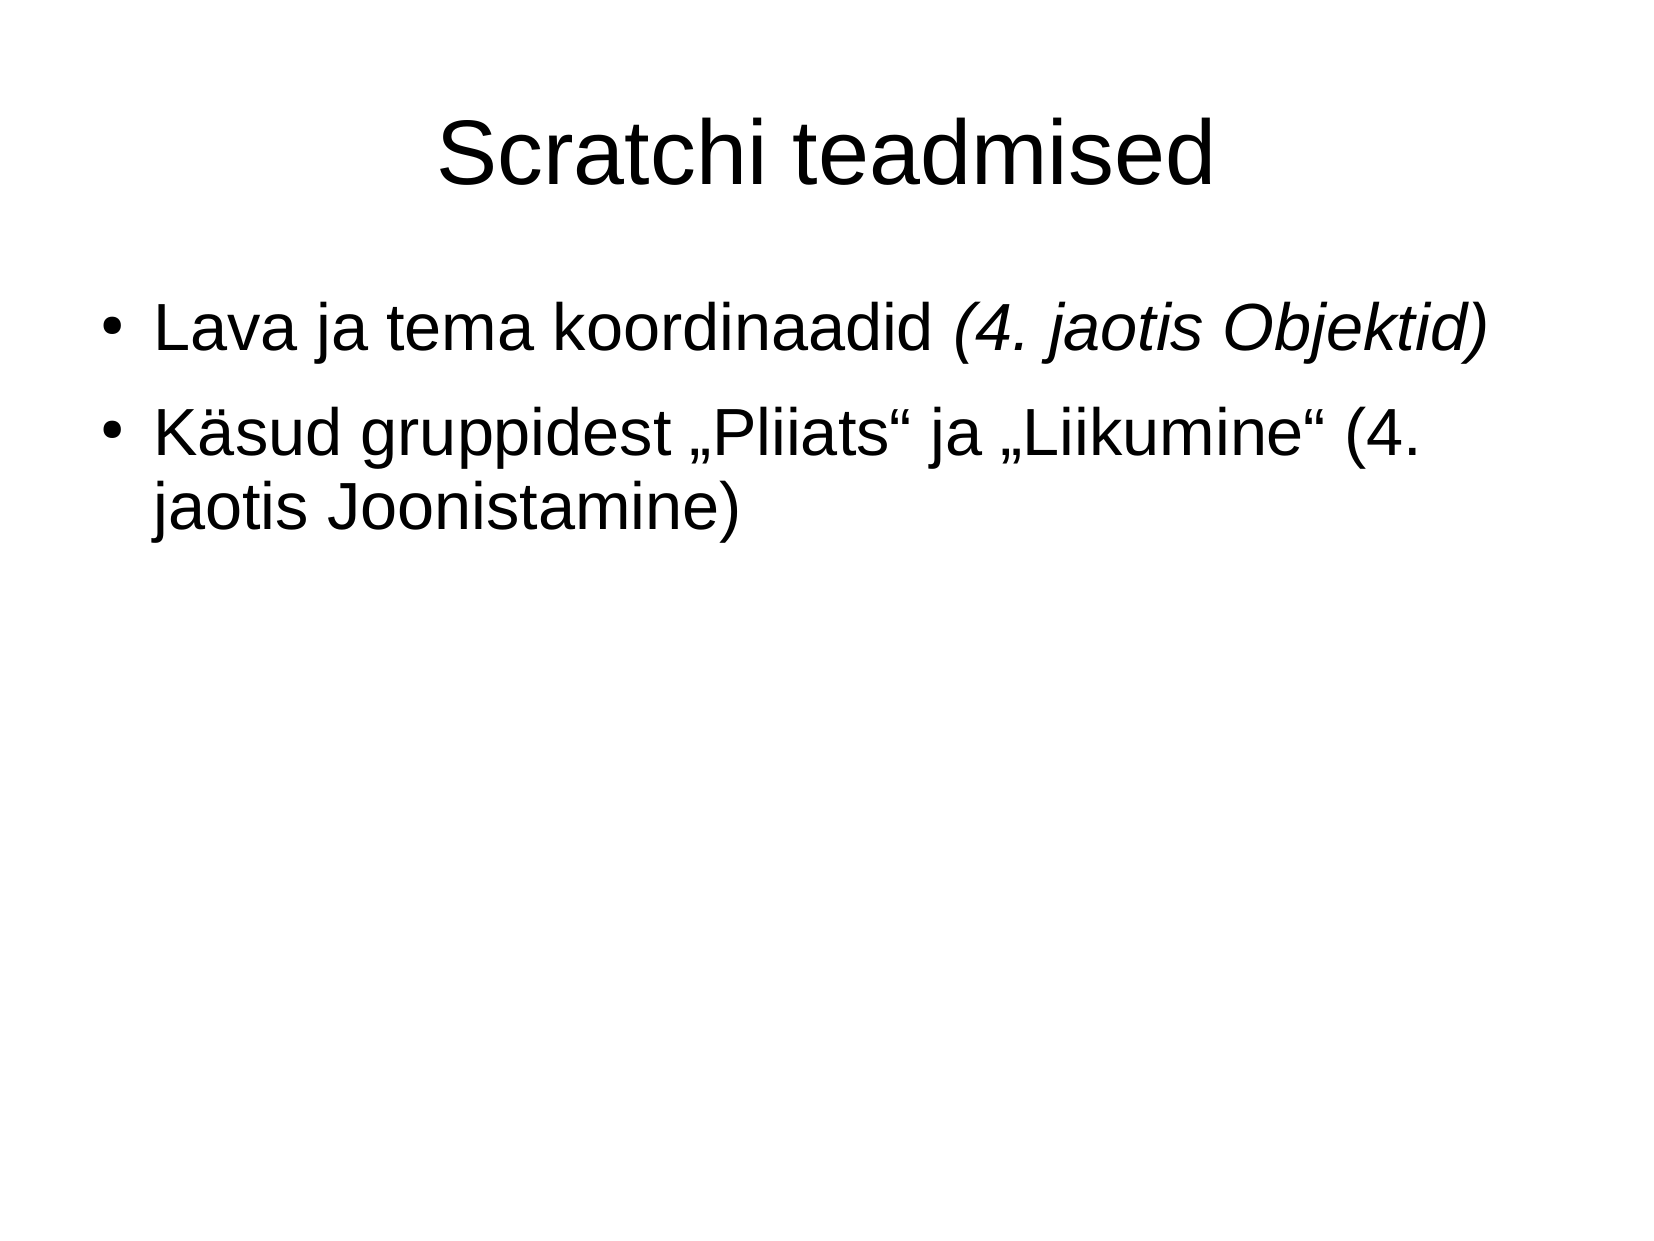

# Scratchi teadmised
Lava ja tema koordinaadid (4. jaotis Objektid)
Käsud gruppidest „Pliiats“ ja „Liikumine“ (4. jaotis Joonistamine)